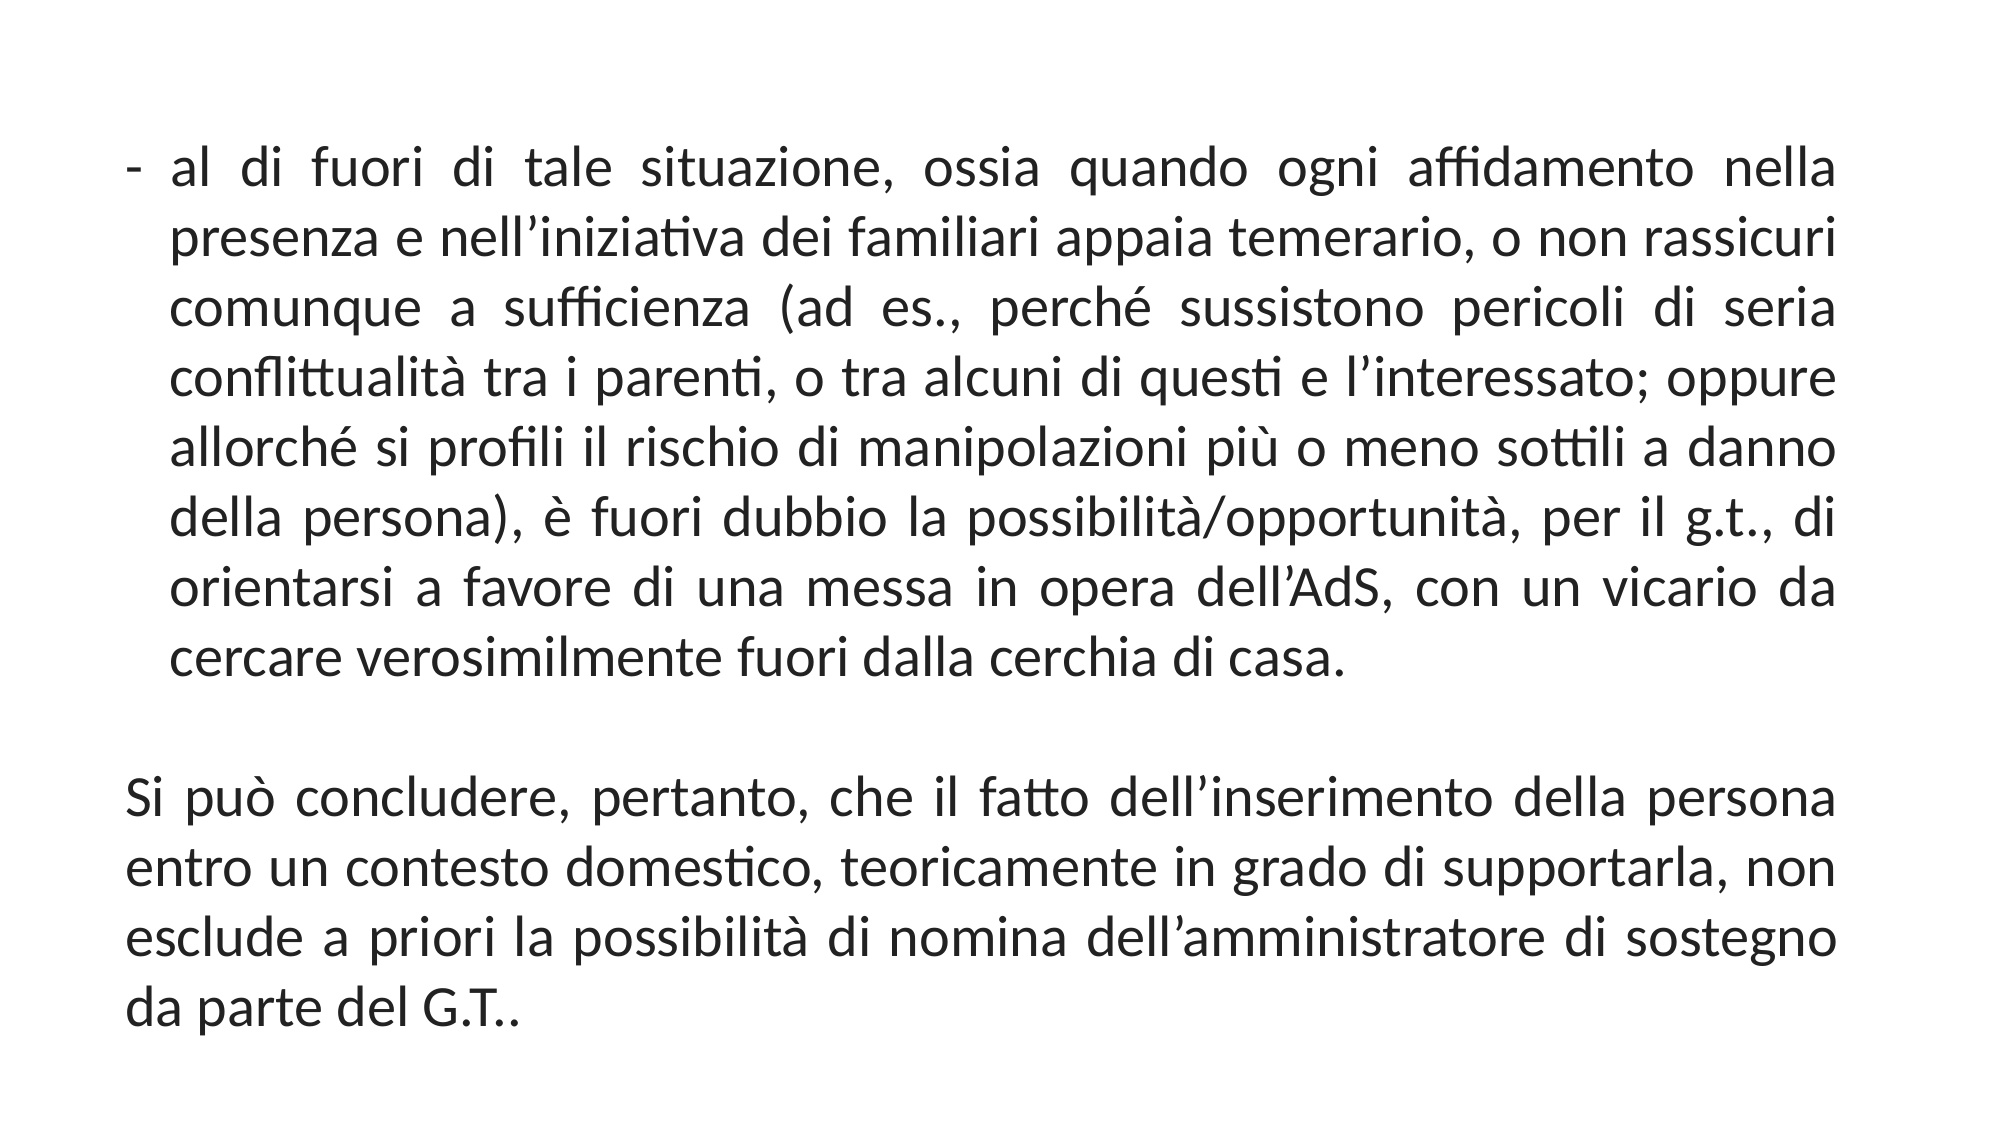

- al di fuori di tale situazione, ossia quando ogni affidamento nella presenza e nell’iniziativa dei familiari appaia temerario, o non rassicuri comunque a sufficienza (ad es., perché sussistono pericoli di seria conflittualità tra i parenti, o tra alcuni di questi e l’interessato; oppure allorché si profili il rischio di manipolazioni più o meno sottili a danno della persona), è fuori dubbio la possibilità/opportunità, per il g.t., di orientarsi a favore di una messa in opera dell’AdS, con un vicario da cercare verosimilmente fuori dalla cerchia di casa.
Si può concludere, pertanto, che il fatto dell’inserimento della persona entro un contesto domestico, teoricamente in grado di supportarla, non esclude a priori la possibilità di nomina dell’amministratore di sostegno da parte del G.T..